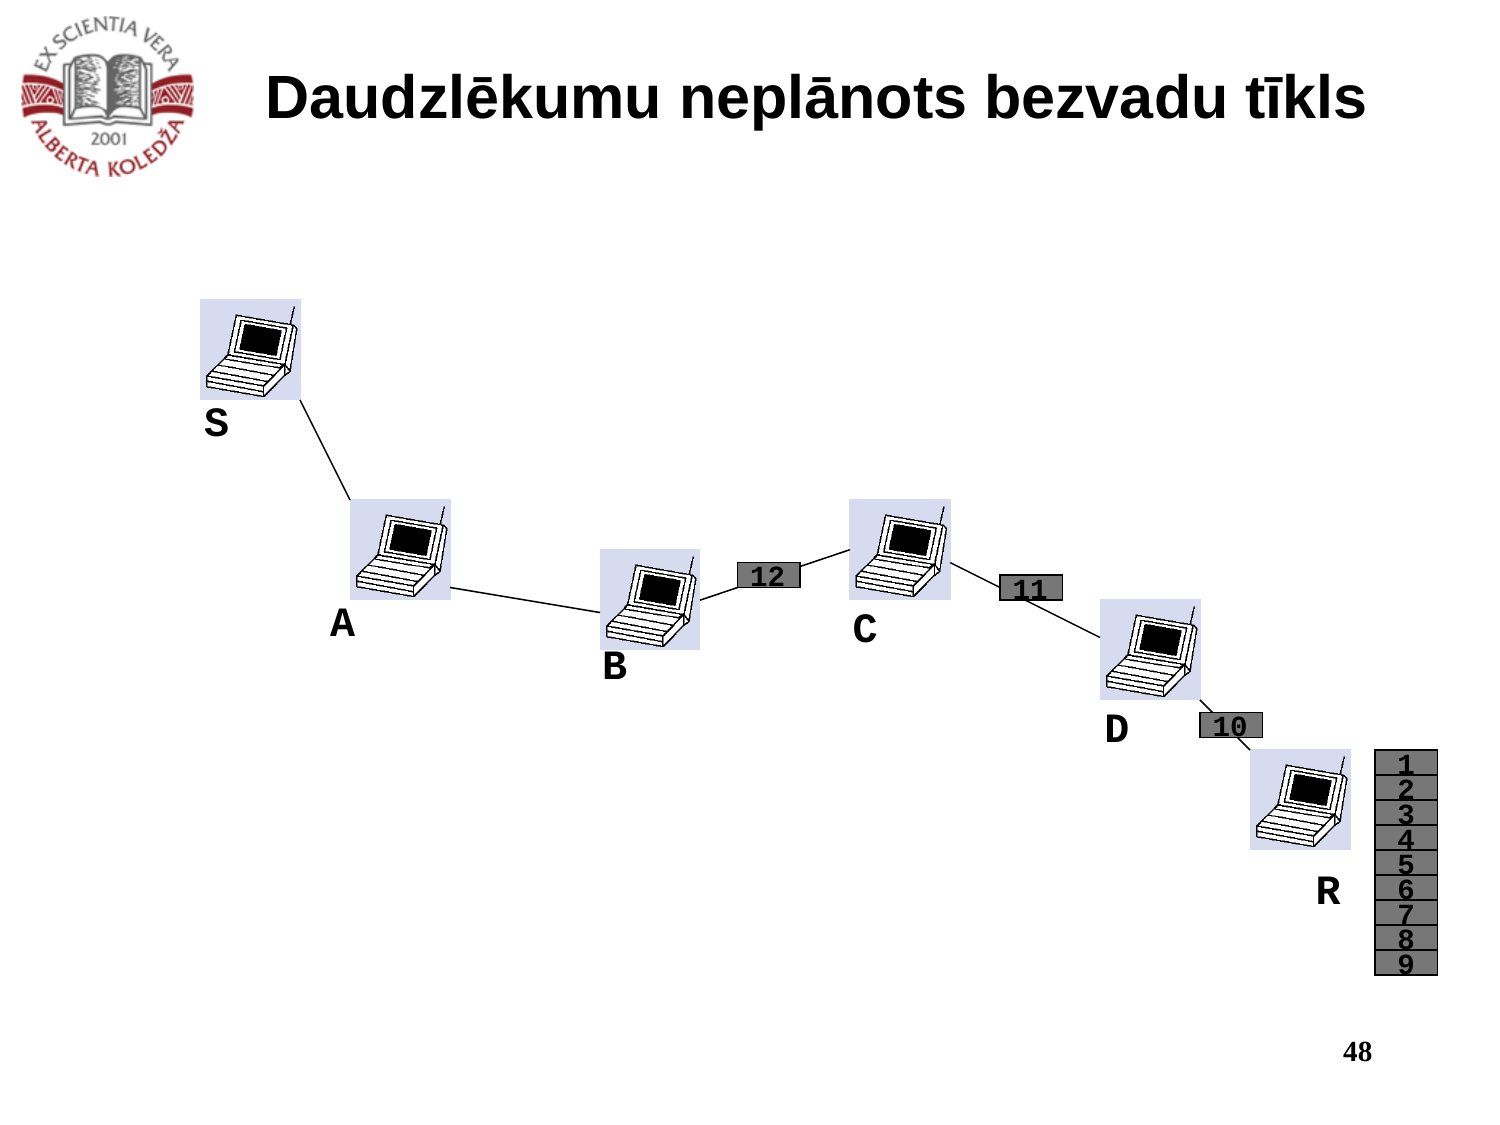

# Daudzlēkumu neplānots bezvadu tīkls
S
12
11
A
C
B
D
10
1
2
3
4
5
R
6
7
8
9